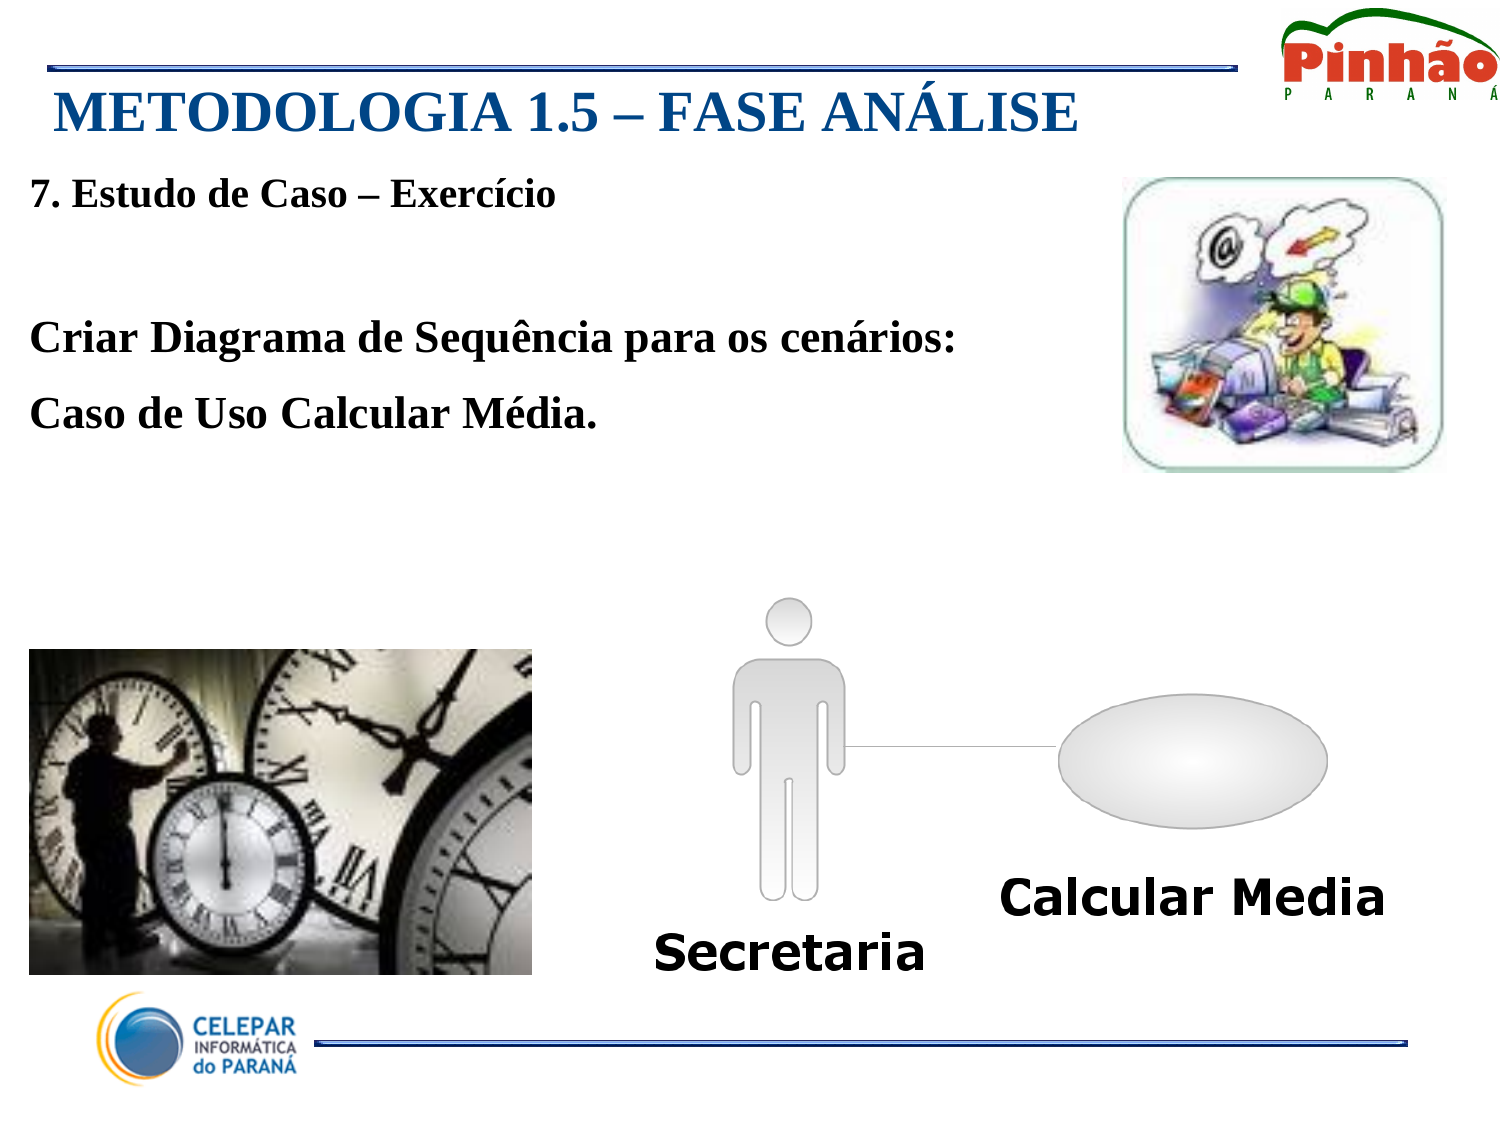

METODOLOGIA 1.5 – FASE ANÁLISE
7. Estudo de Caso – Exercício
Criar Diagrama de Sequência para os cenários:
Caso de Uso Calcular Média.